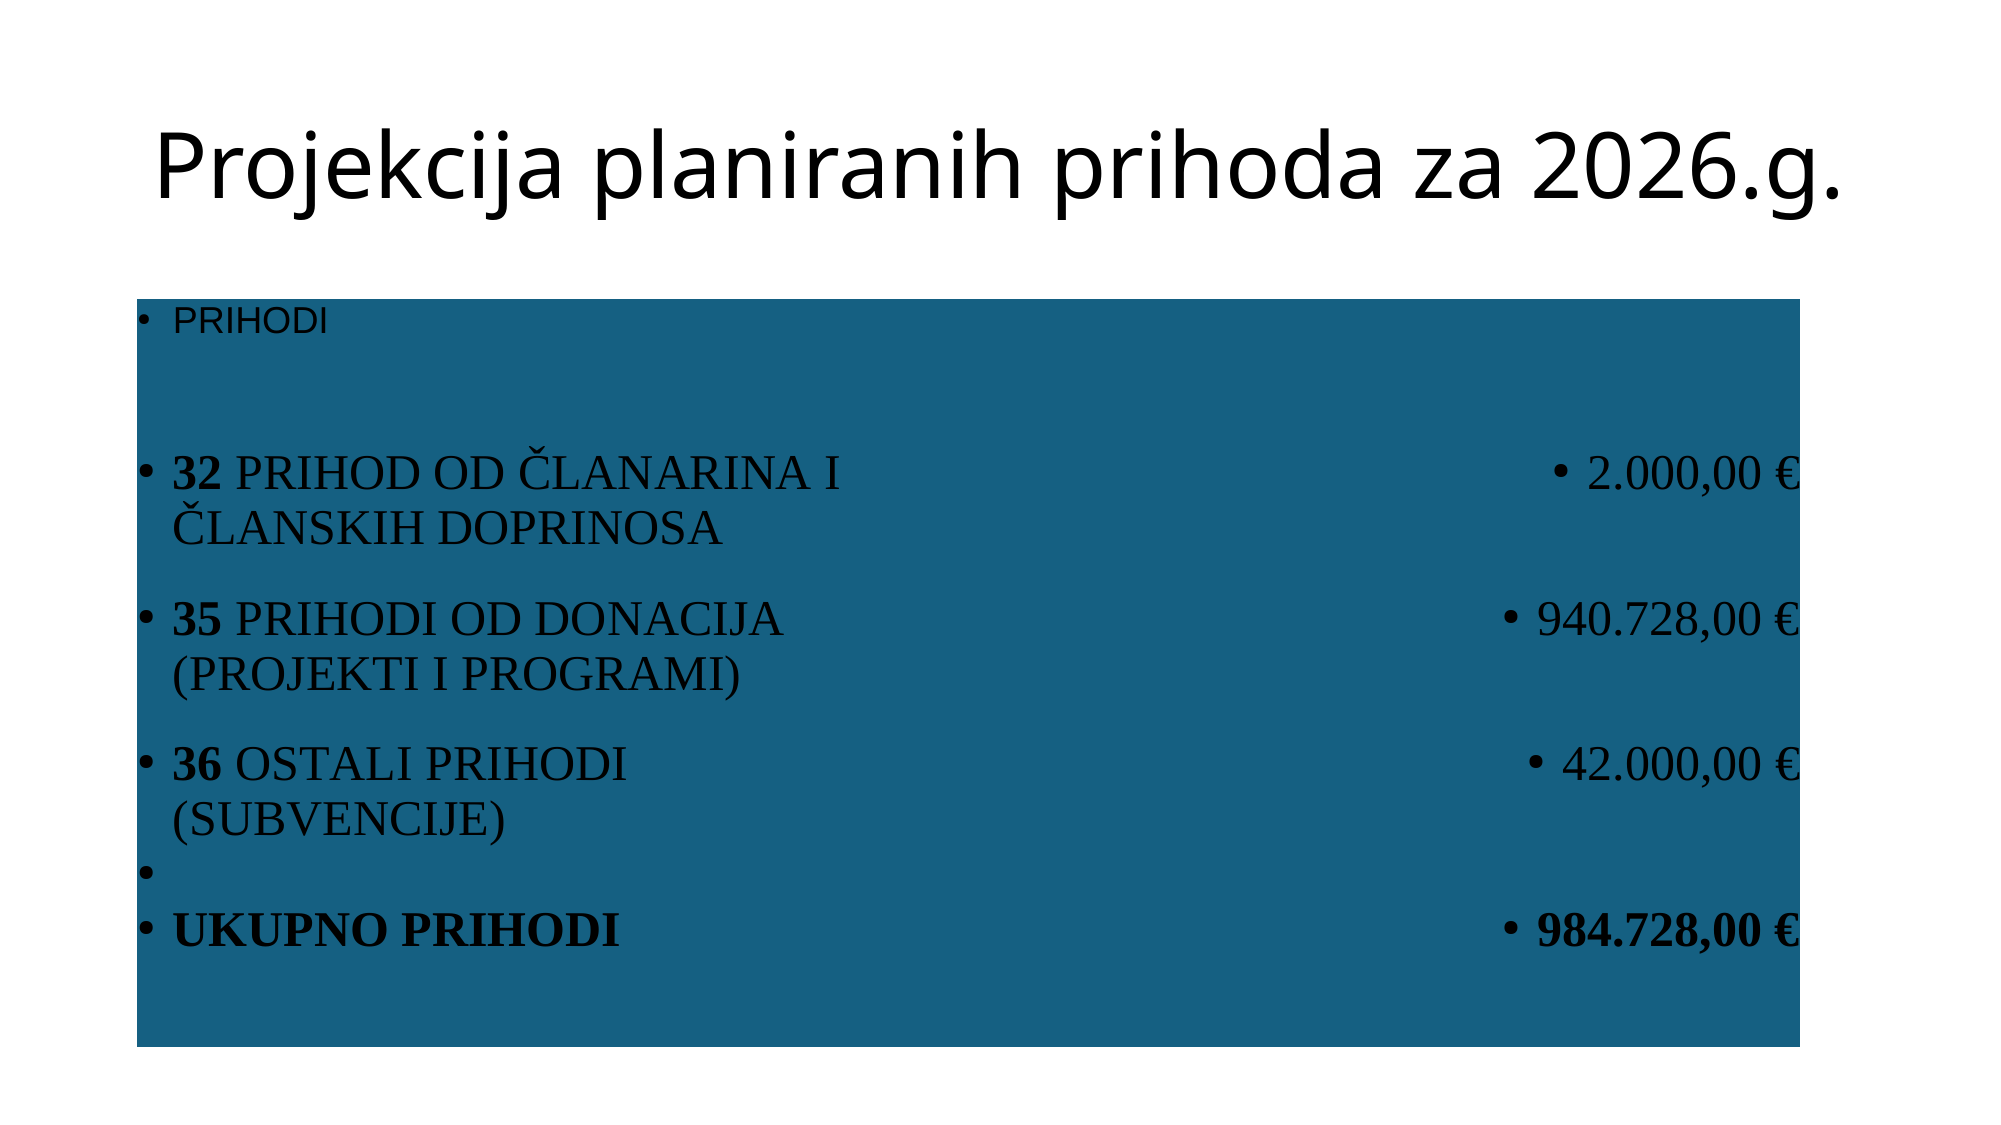

# Projekcija planiranih prihoda za 2026.g.
| PRIHODI | |
| --- | --- |
| 32 PRIHOD OD ČLANARINA I ČLANSKIH DOPRINOSA | 2.000,00 € |
| 35 PRIHODI OD DONACIJA (PROJEKTI I PROGRAMI) | 940.728,00 € |
| 36 OSTALI PRIHODI (SUBVENCIJE) | 42.000,00 € |
| UKUPNO PRIHODI | 984.728,00 € |